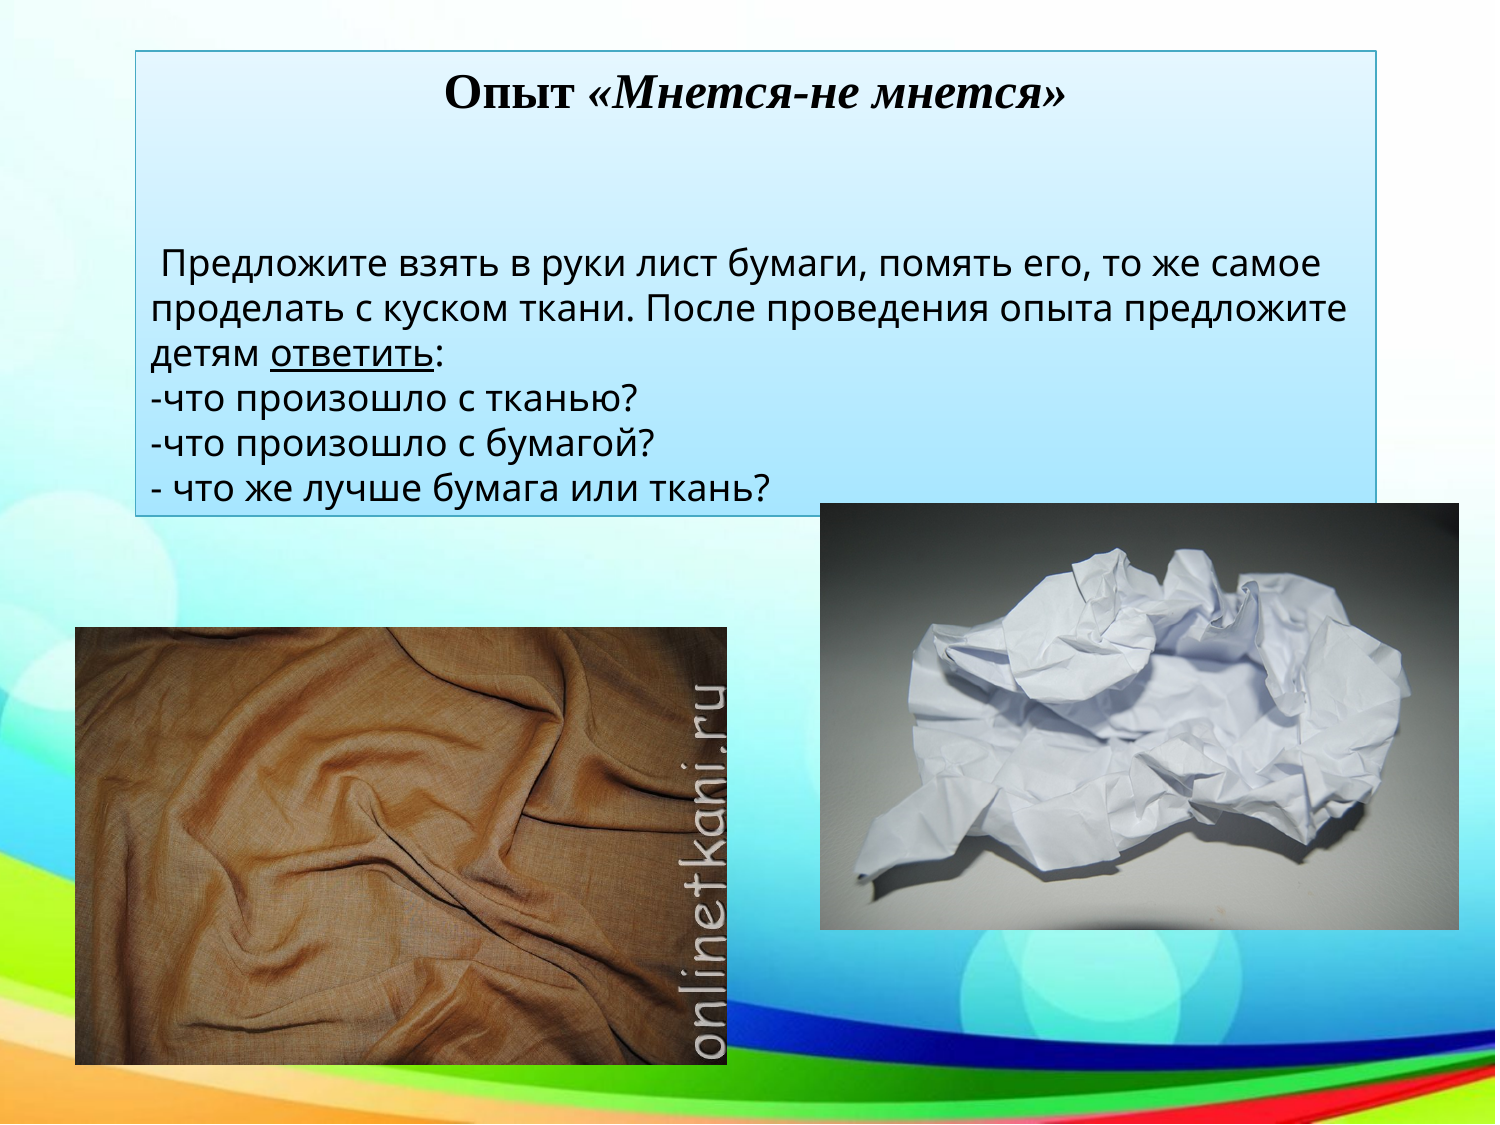

Опыт «Мнется-не мнется»
 Предложите взять в руки лист бумаги, помять его, то же самое проделать с куском ткани. После проведения опыта предложите детям ответить:
-что произошло с тканью?
-что произошло с бумагой?
- что же лучше бумага или ткань?